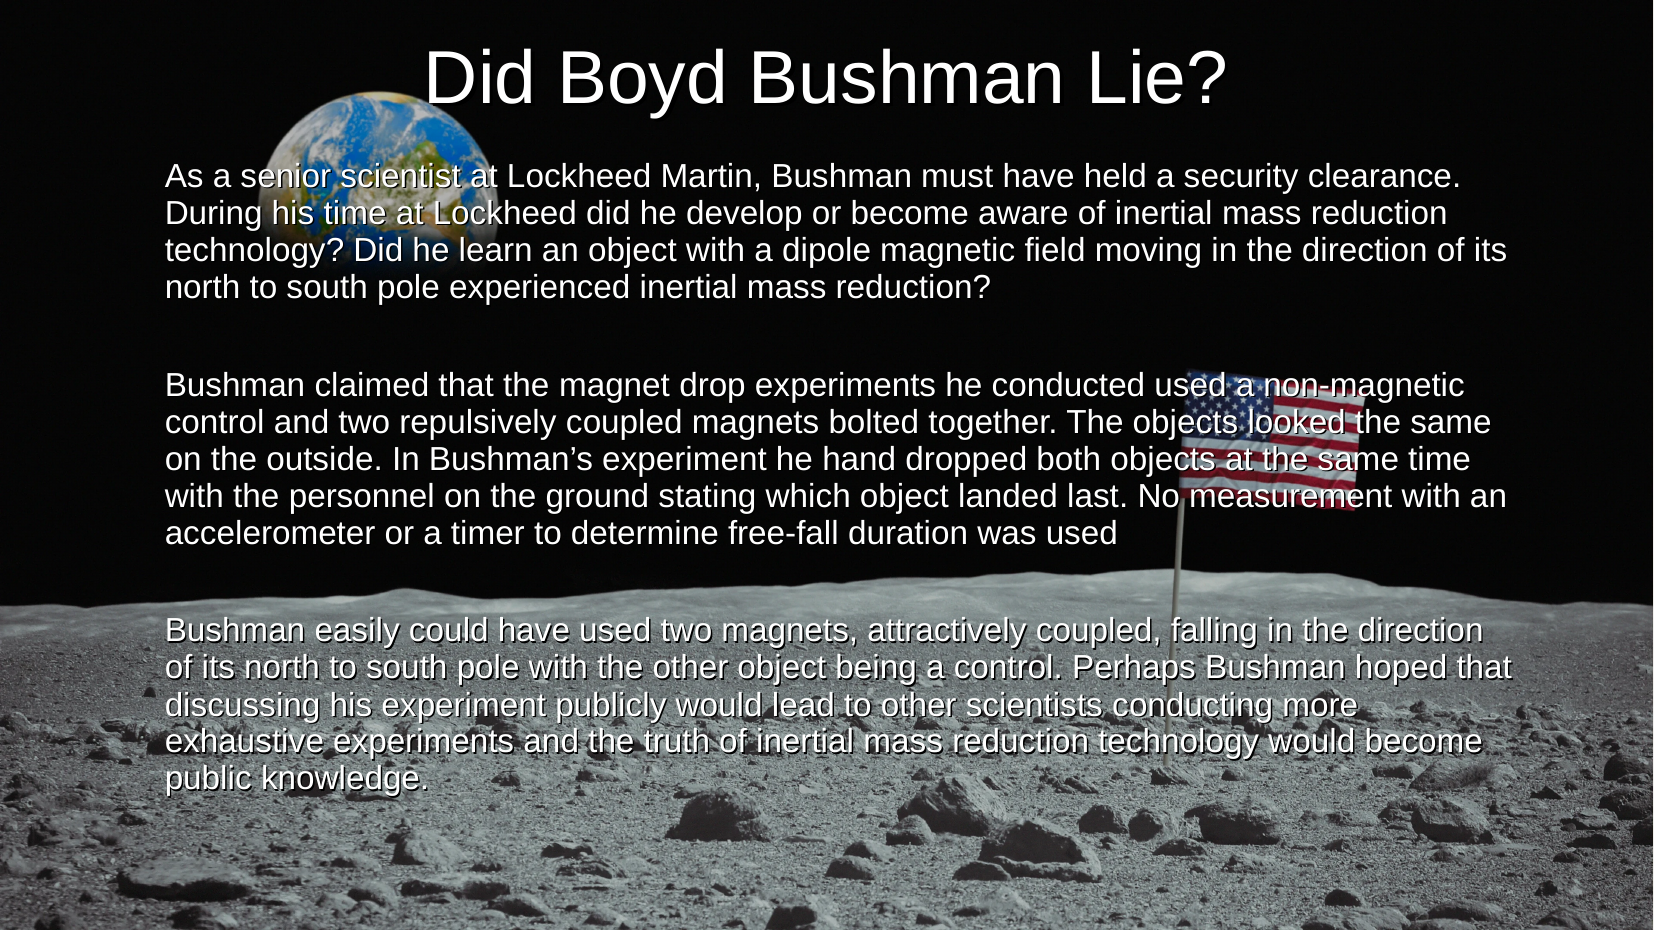

# Did Boyd Bushman Lie?
As a senior scientist at Lockheed Martin, Bushman must have held a security clearance. During his time at Lockheed did he develop or become aware of inertial mass reduction technology? Did he learn an object with a dipole magnetic field moving in the direction of its north to south pole experienced inertial mass reduction?
Bushman claimed that the magnet drop experiments he conducted used a non-magnetic control and two repulsively coupled magnets bolted together. The objects looked the same on the outside. In Bushman’s experiment he hand dropped both objects at the same time with the personnel on the ground stating which object landed last. No measurement with an accelerometer or a timer to determine free-fall duration was used
Bushman easily could have used two magnets, attractively coupled, falling in the direction of its north to south pole with the other object being a control. Perhaps Bushman hoped that discussing his experiment publicly would lead to other scientists conducting more exhaustive experiments and the truth of inertial mass reduction technology would become public knowledge.